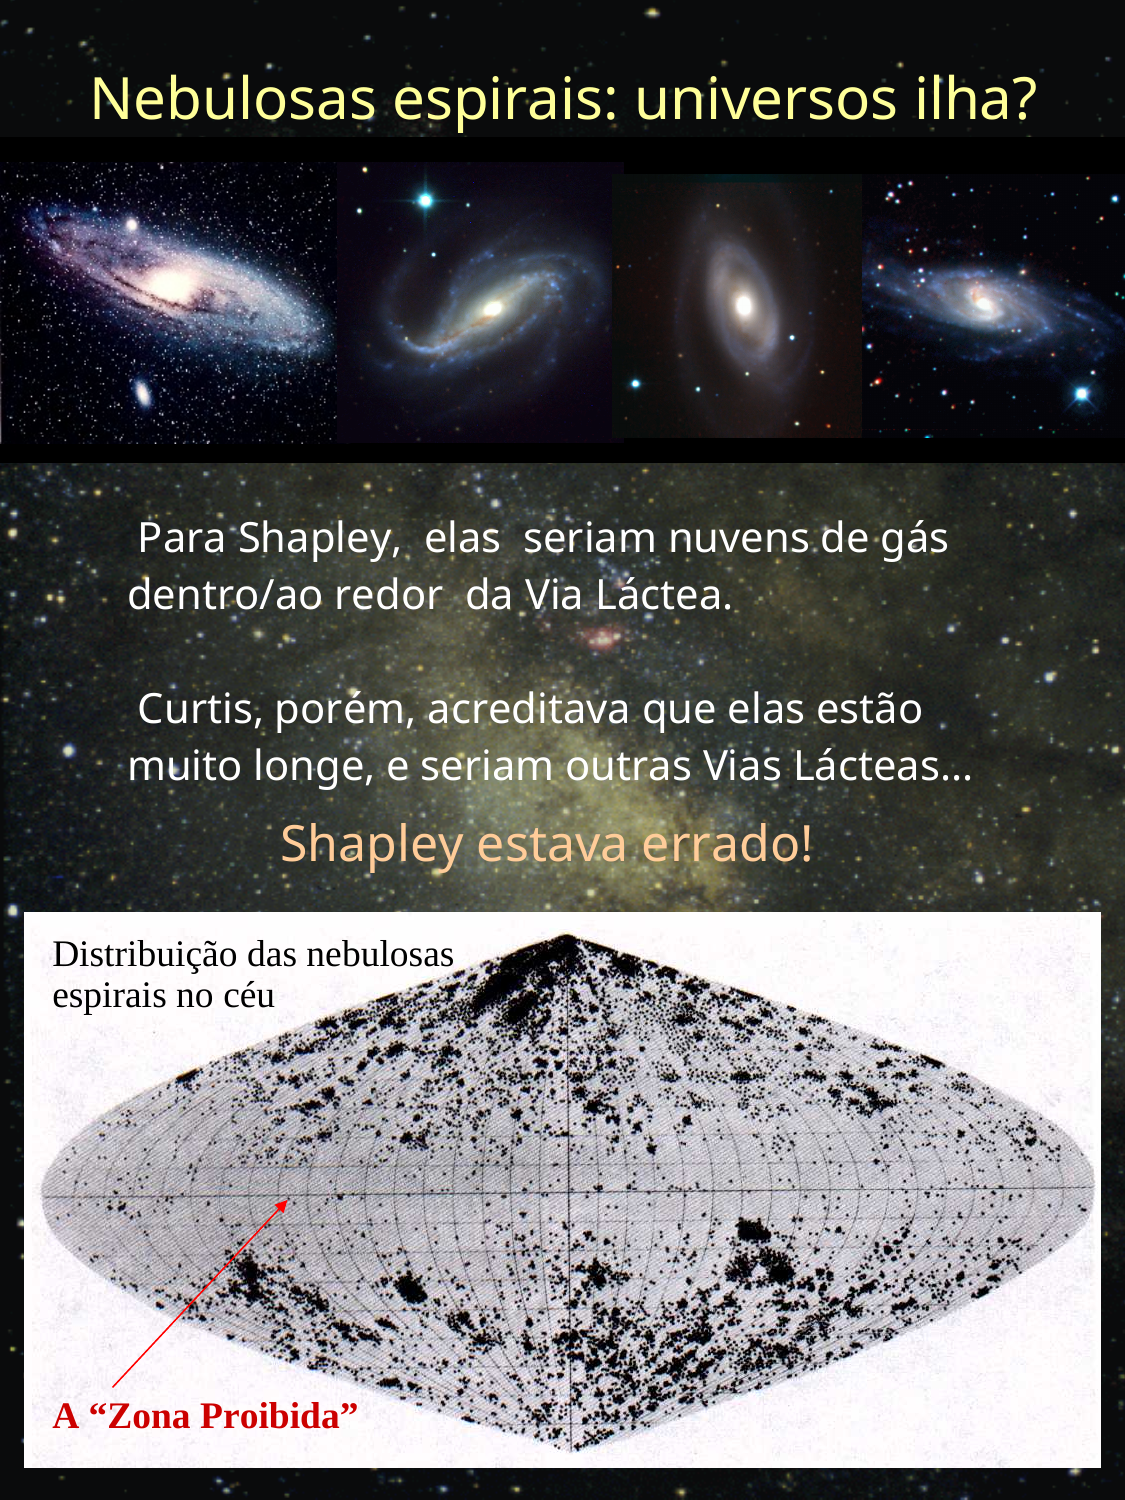

Nebulosas espirais: universos ilha?
 Para Shapley, elas seriam nuvens de gás dentro/ao redor da Via Láctea.
 Curtis, porém, acreditava que elas estão muito longe, e seriam outras Vias Lácteas...
 Shapley estava errado!
Distribuição das nebulosas espirais no céu
A “Zona Proibida”